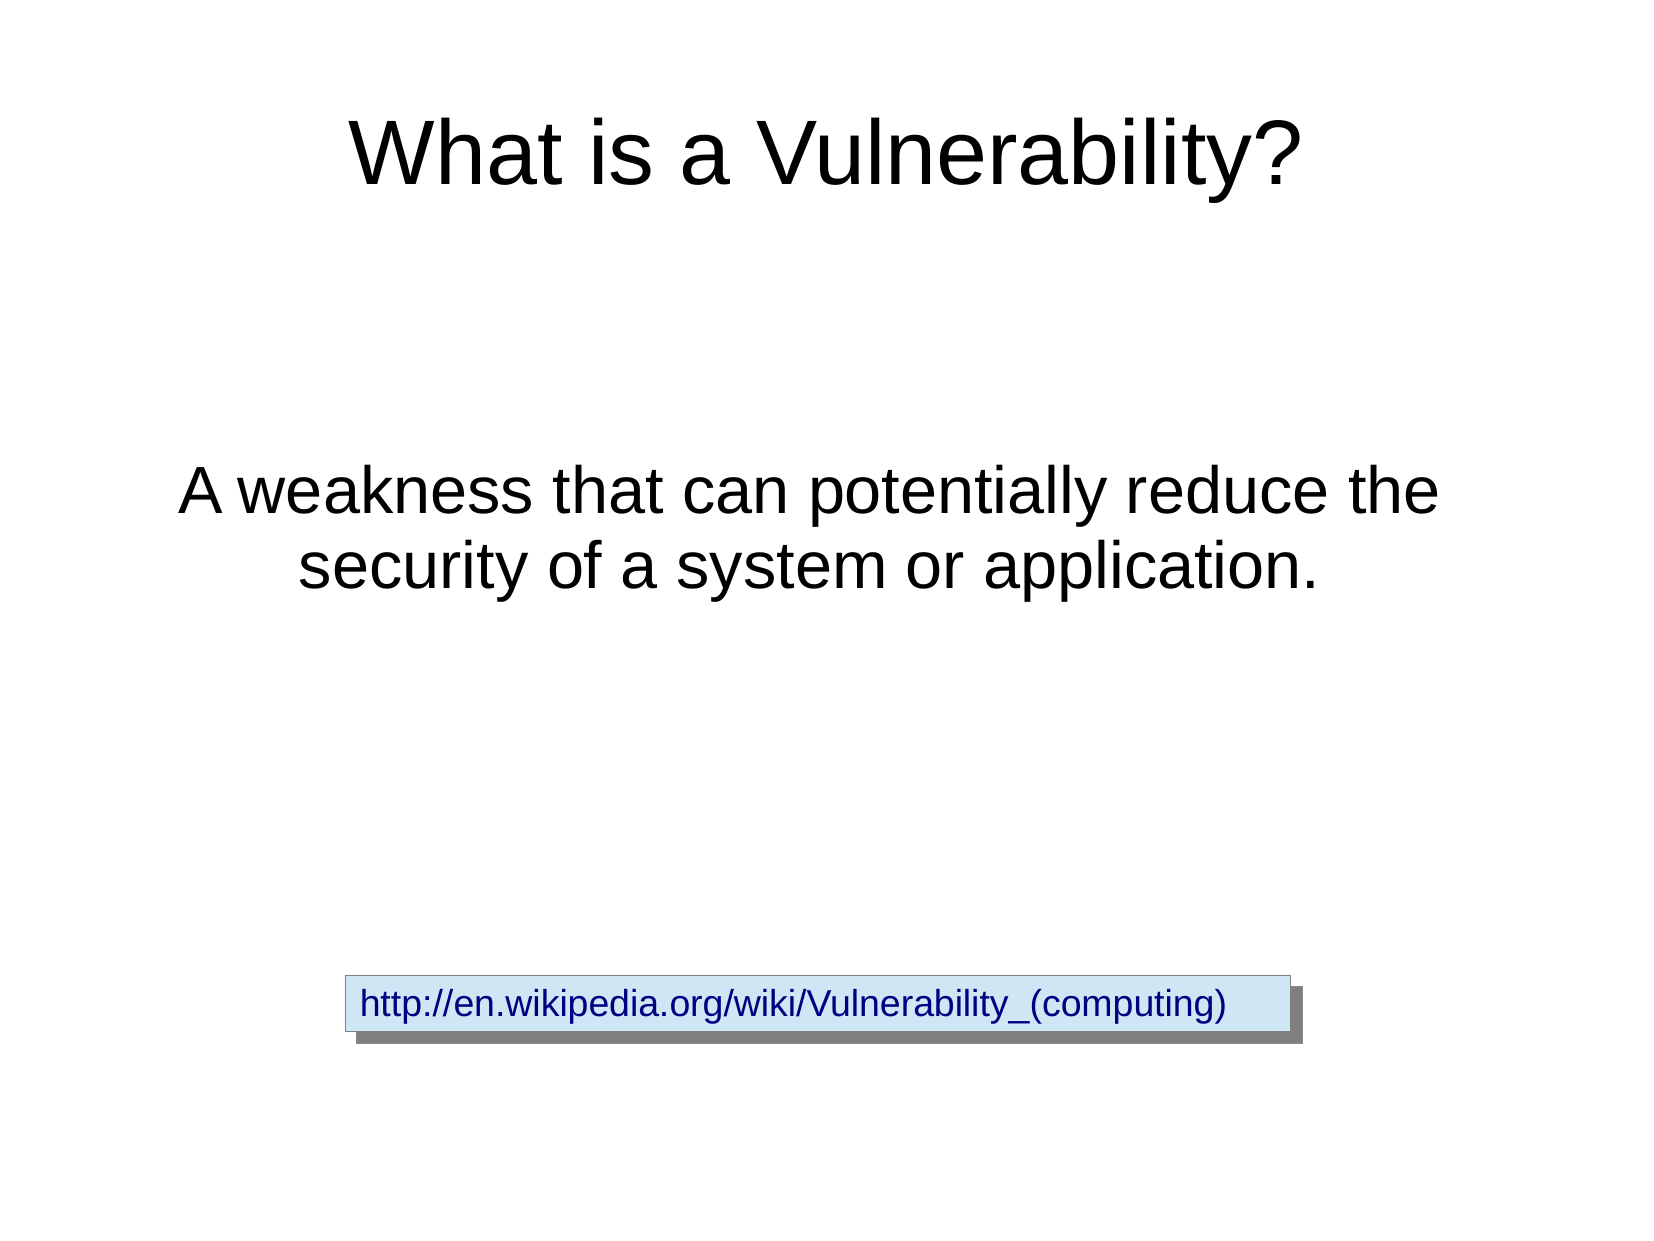

# What is a Vulnerability?
A weakness that can potentially reduce the security of a system or application.
http://en.wikipedia.org/wiki/Vulnerability_(computing)